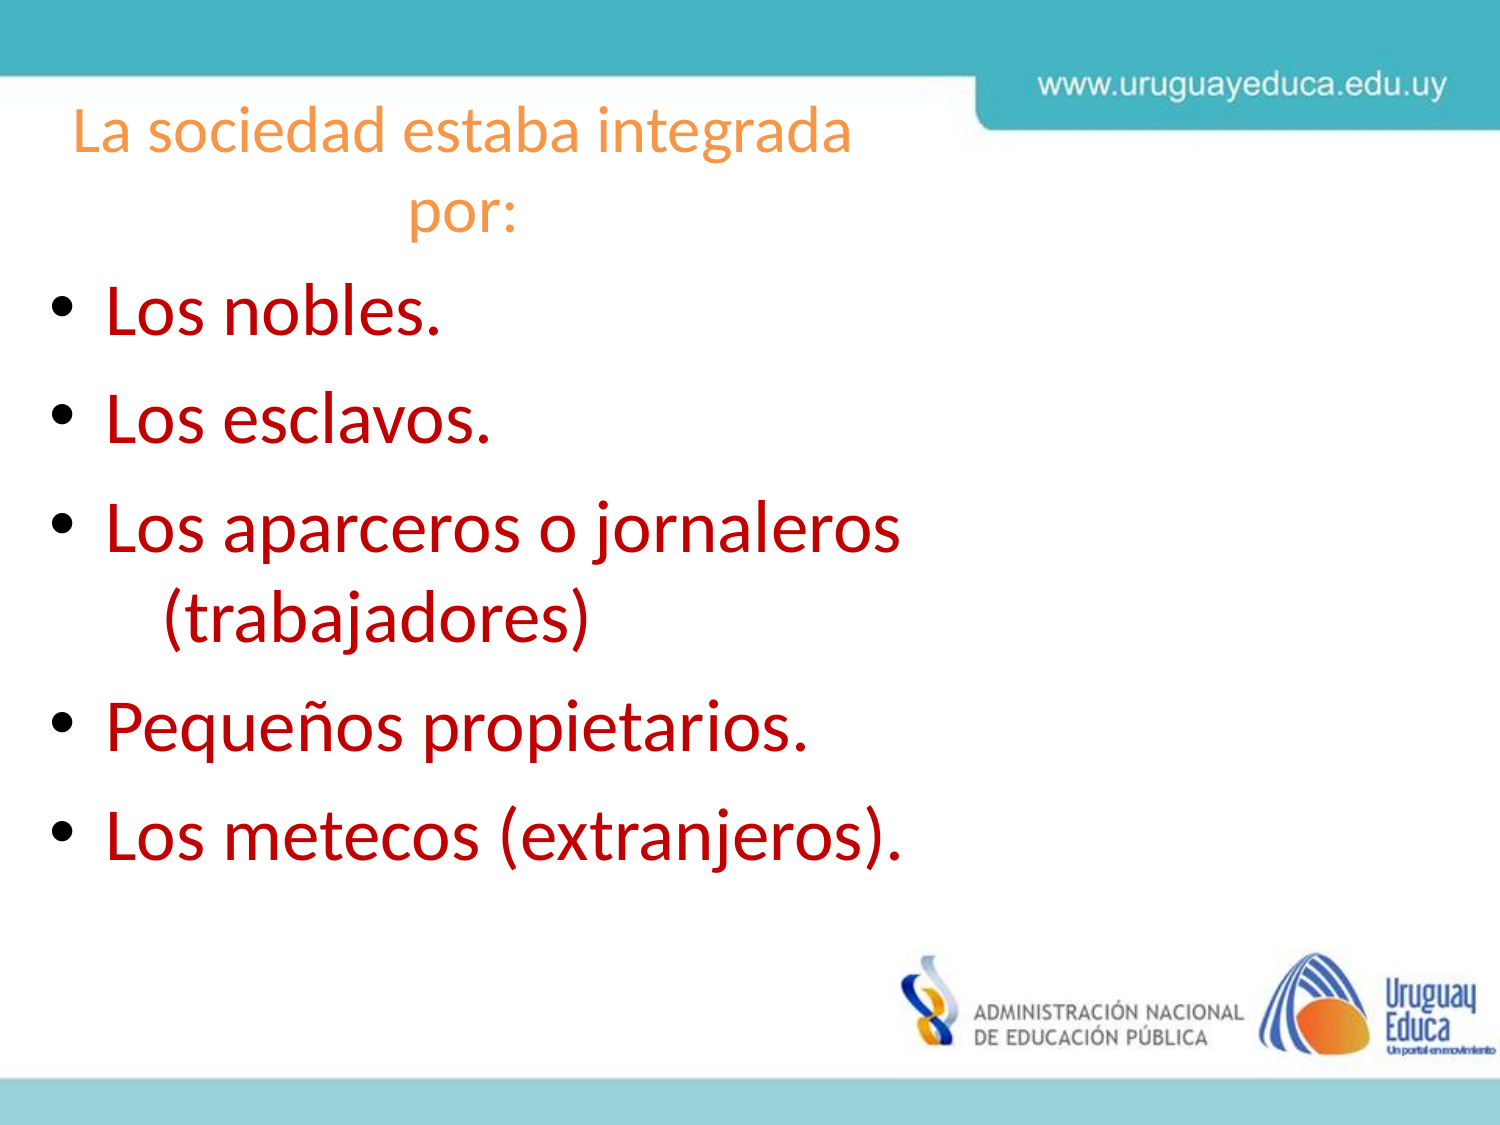

# La sociedad estaba integrada por:
Los nobles.
Los esclavos.
Los aparceros o jornaleros (trabajadores)
Pequeños propietarios.
Los metecos (extranjeros).